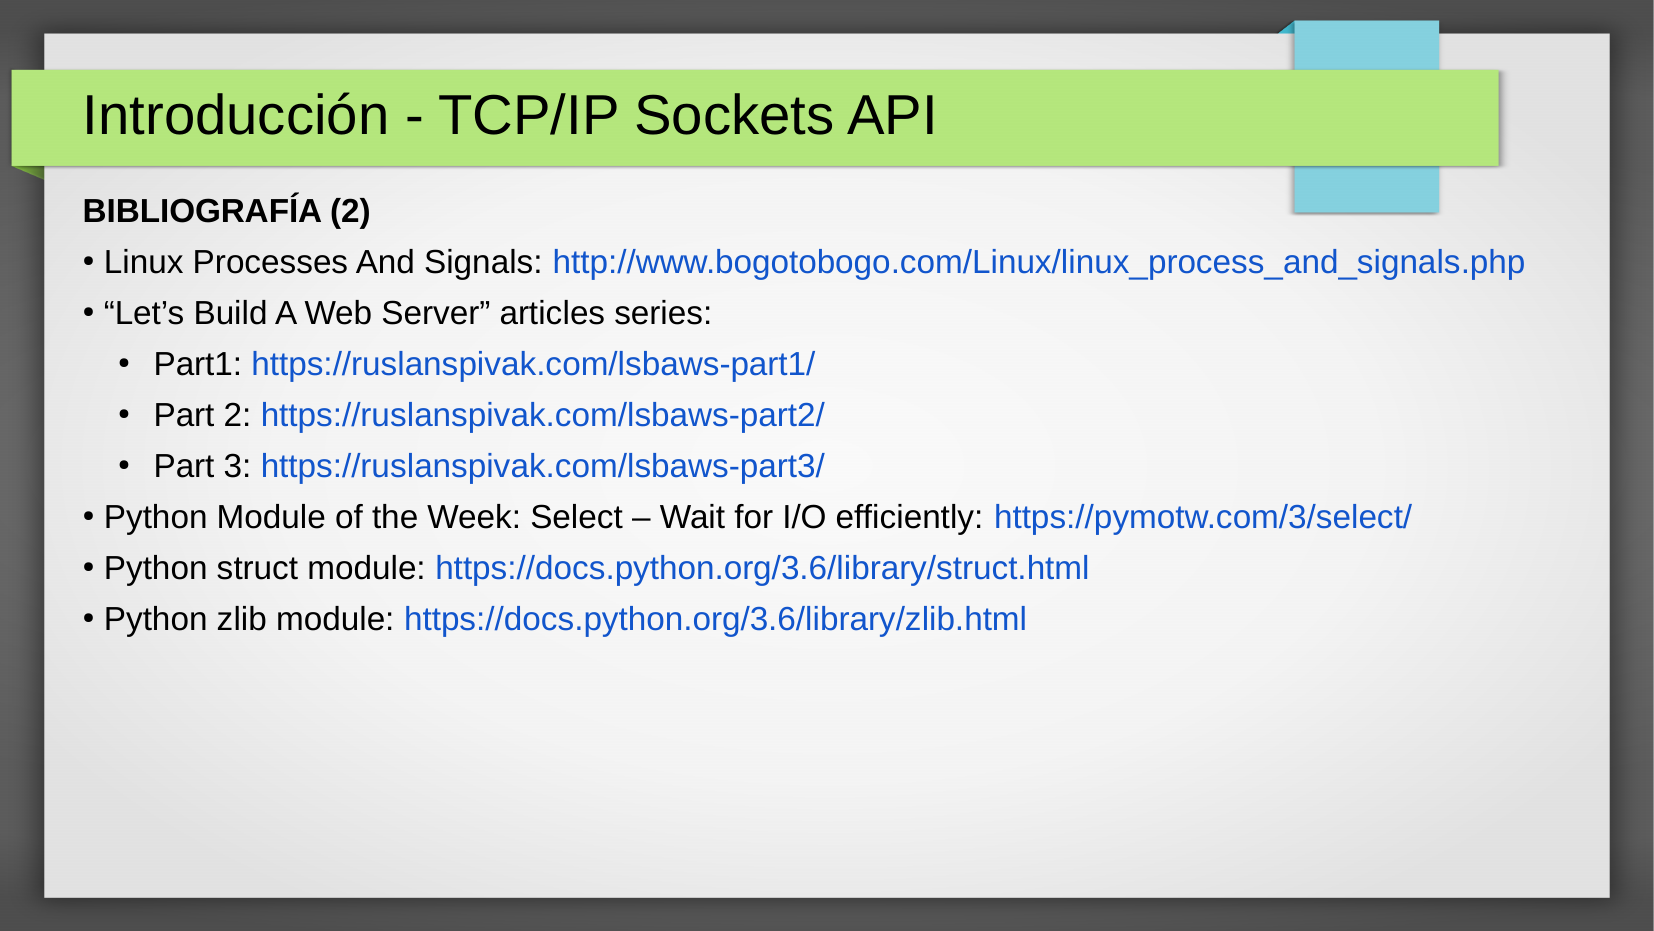

# Introducción - TCP/IP Sockets API
BIBLIOGRAFÍA (2)
 Linux Processes And Signals: http://www.bogotobogo.com/Linux/linux_process_and_signals.php
 “Let’s Build A Web Server” articles series:
Part1: https://ruslanspivak.com/lsbaws-part1/
Part 2: https://ruslanspivak.com/lsbaws-part2/
Part 3: https://ruslanspivak.com/lsbaws-part3/
 Python Module of the Week: Select – Wait for I/O efficiently: https://pymotw.com/3/select/
 Python struct module: https://docs.python.org/3.6/library/struct.html
 Python zlib module: https://docs.python.org/3.6/library/zlib.html